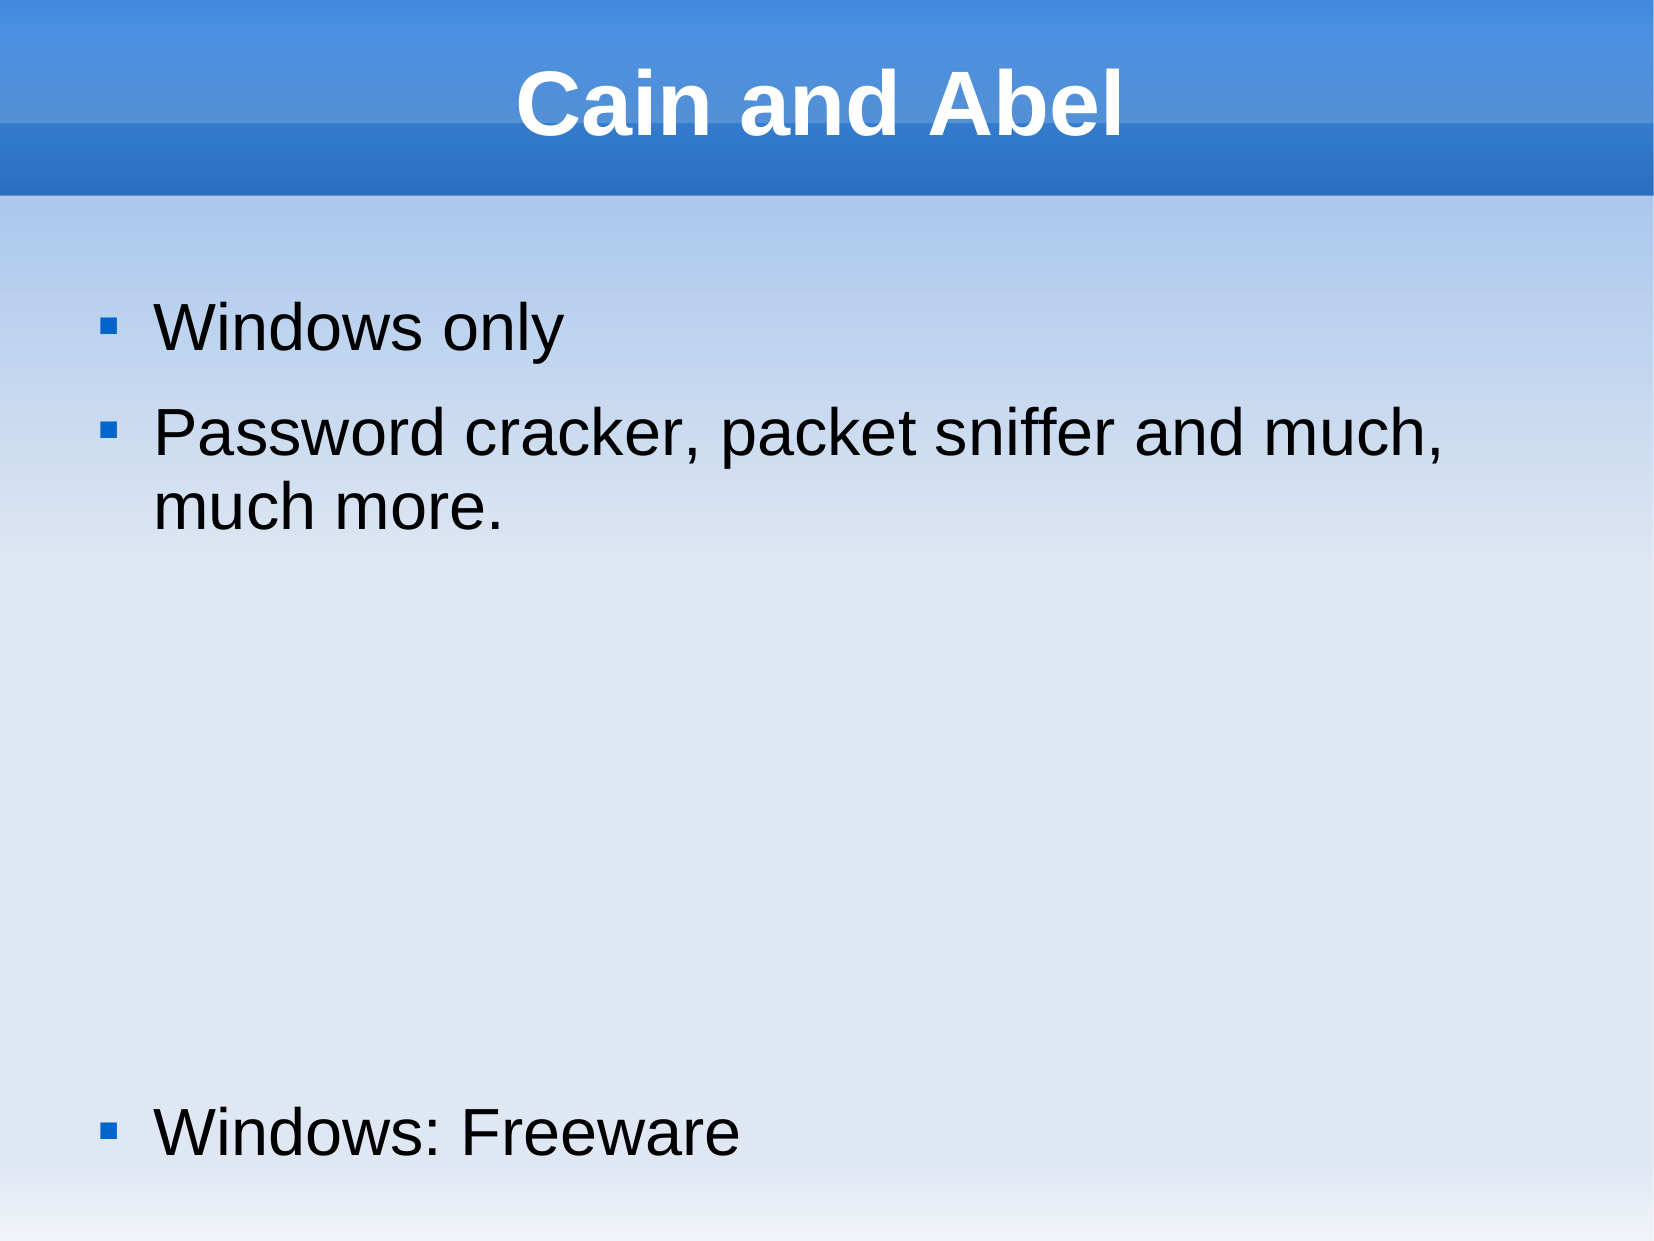

# Cain and Abel
Windows only
Password cracker, packet sniffer and much, much more.
Windows: Freeware